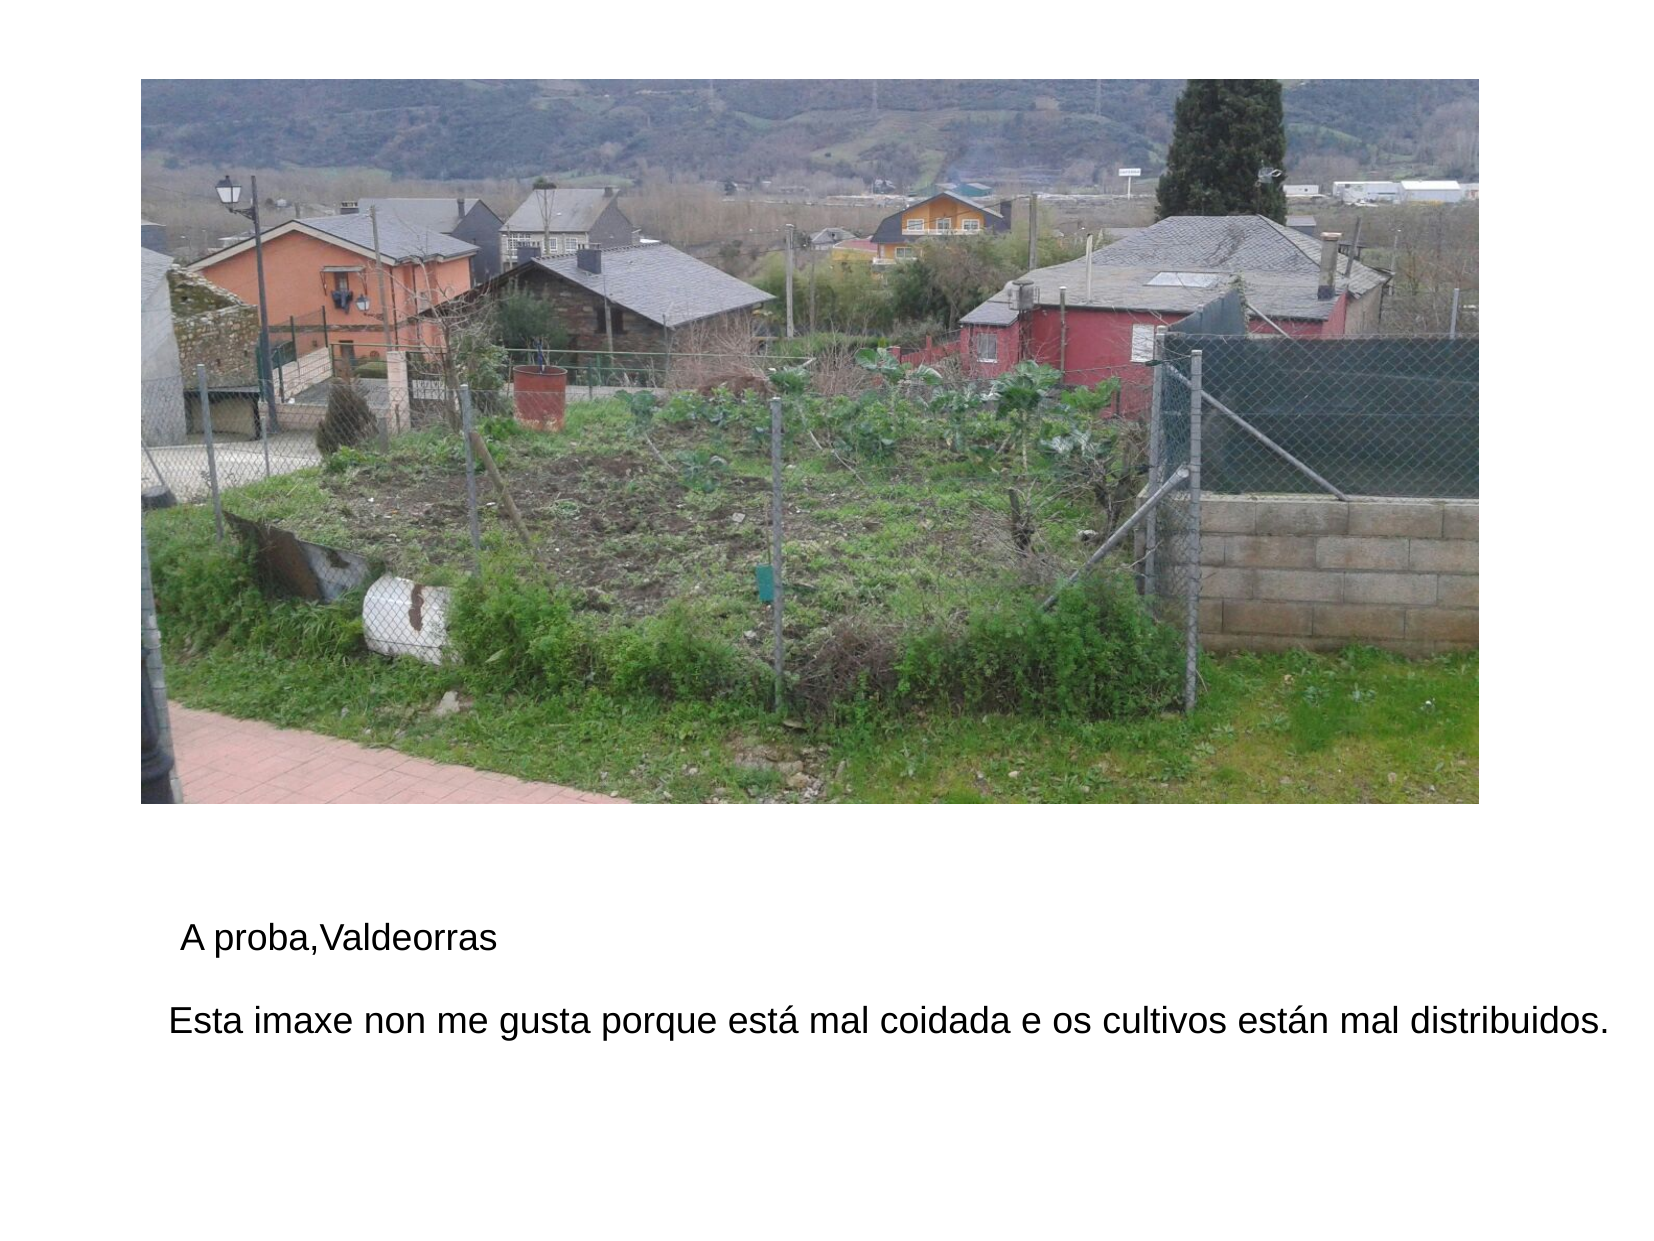

A proba,Valdeorras
Esta imaxe non me gusta porque está mal coidada e os cultivos están mal distribuidos.